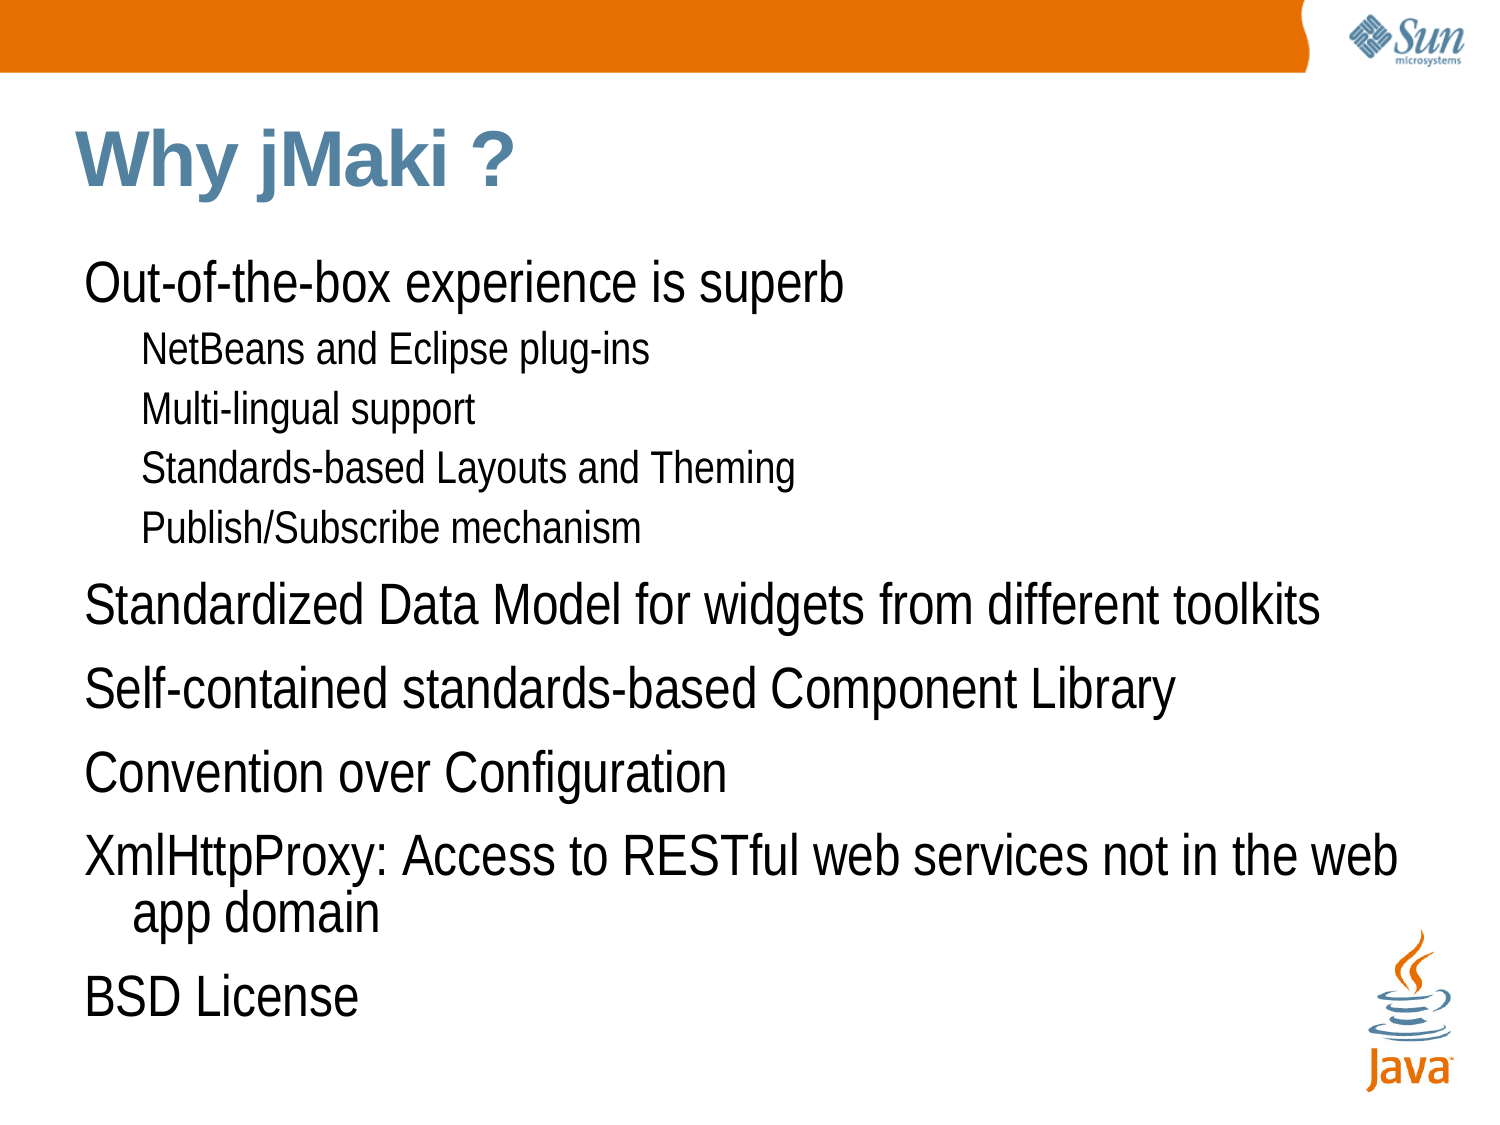

# Why jMaki ?
Out-of-the-box experience is superb
NetBeans and Eclipse plug-ins
Multi-lingual support
Standards-based Layouts and Theming
Publish/Subscribe mechanism
Standardized Data Model for widgets from different toolkits
Self-contained standards-based Component Library
Convention over Configuration
XmlHttpProxy: Access to RESTful web services not in the web app domain
BSD License